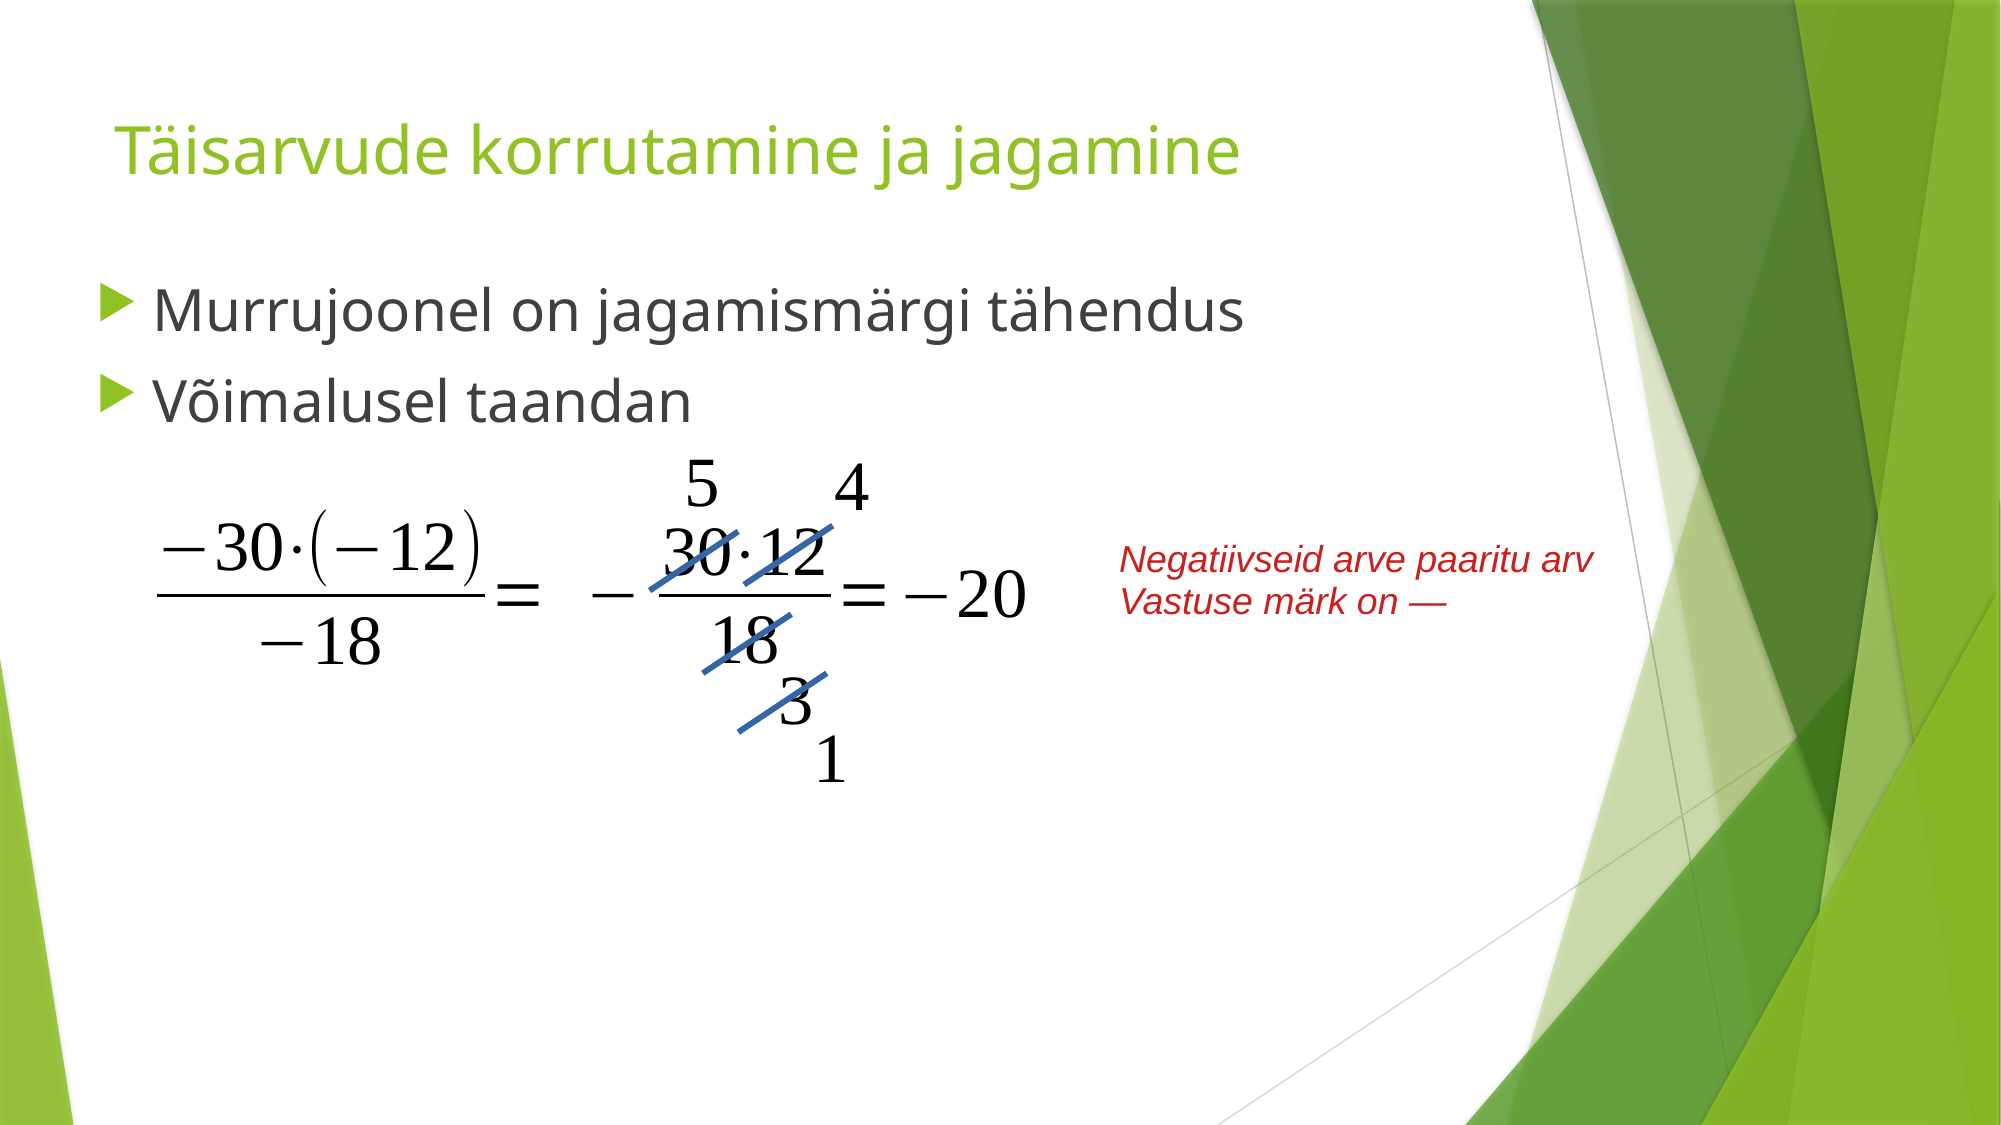

# Täisarvude korrutamine ja jagamine
Murrujoonel on jagamismärgi tähendus
Võimalusel taandan
Negatiivseid arve paaritu arv
Vastuse märk on —